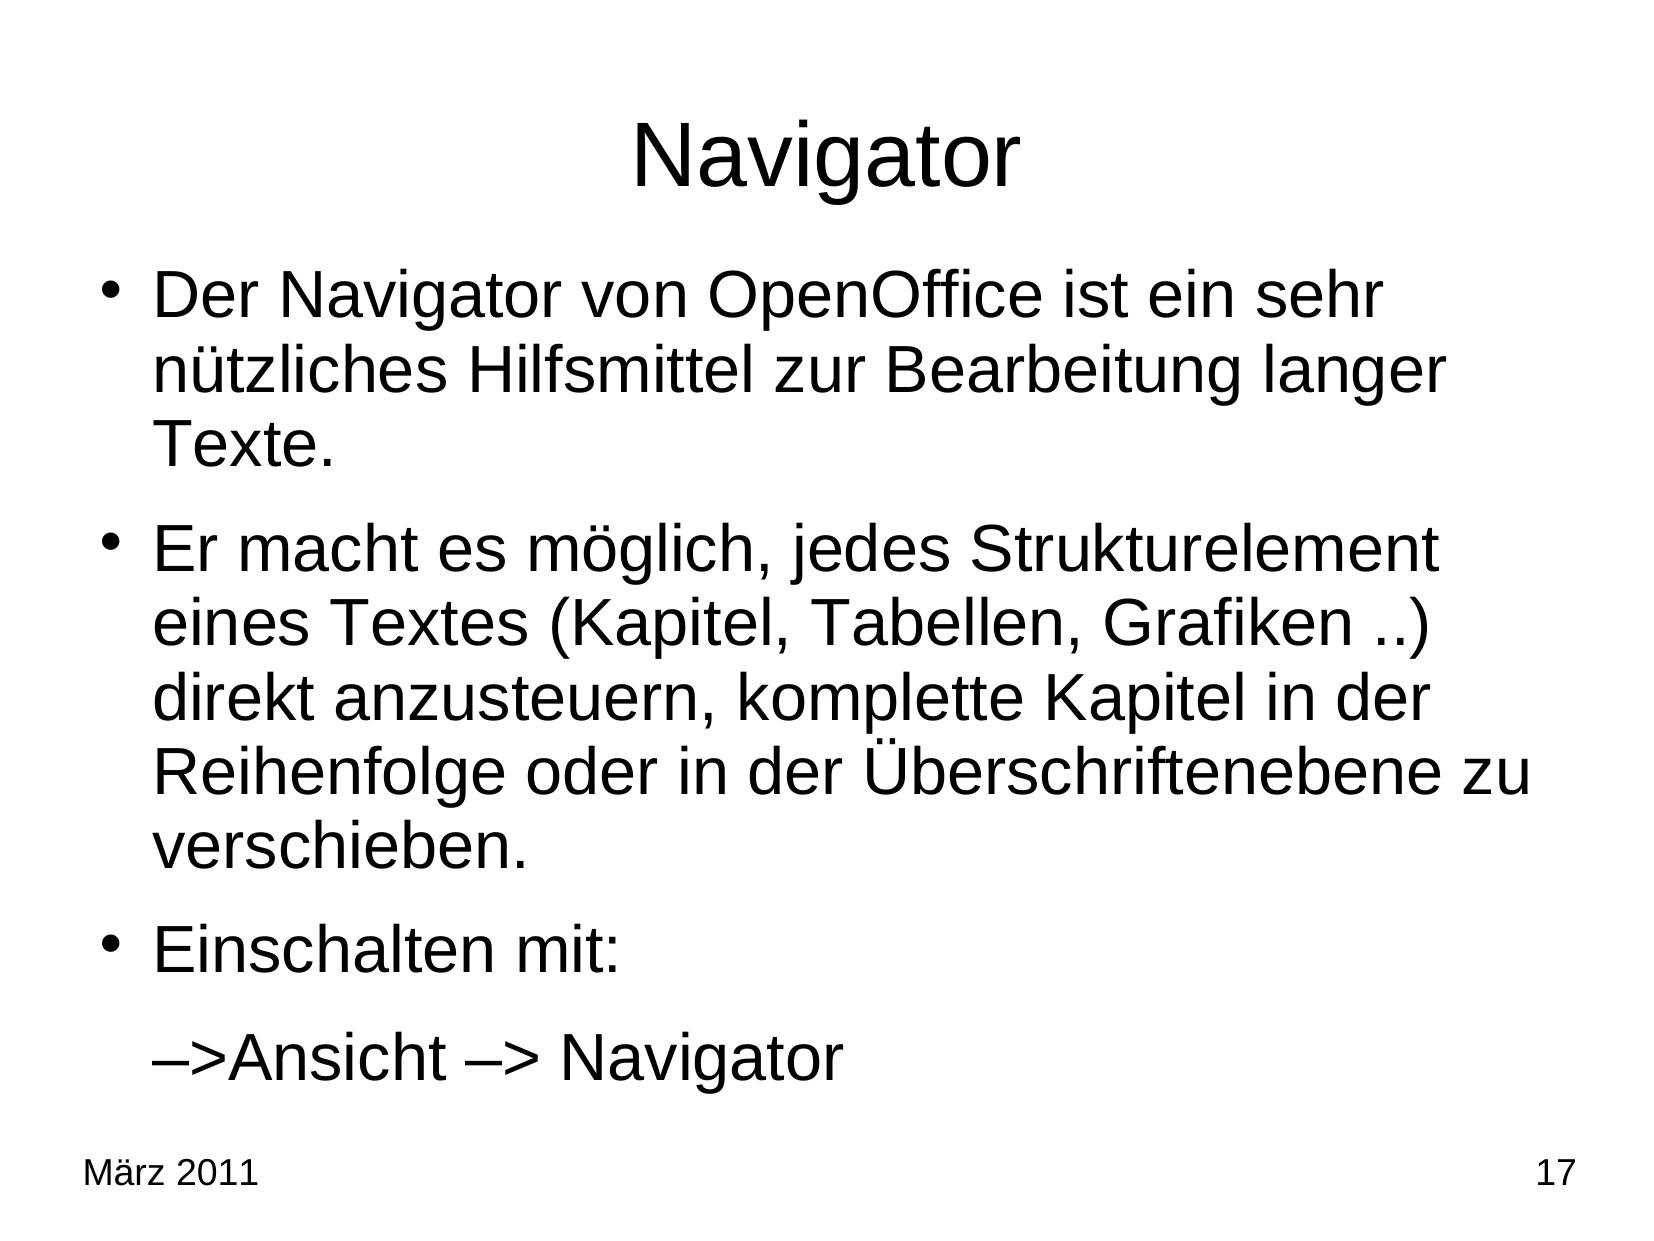

# Navigator
Der Navigator von OpenOffice ist ein sehr nützliches Hilfsmittel zur Bearbeitung langer Texte.
Er macht es möglich, jedes Strukturelement eines Textes (Kapitel, Tabellen, Grafiken ..) direkt anzusteuern, komplette Kapitel in der Reihenfolge oder in der Überschriftenebene zu verschieben.
Einschalten mit:
–>Ansicht –> Navigator
März 2011
17